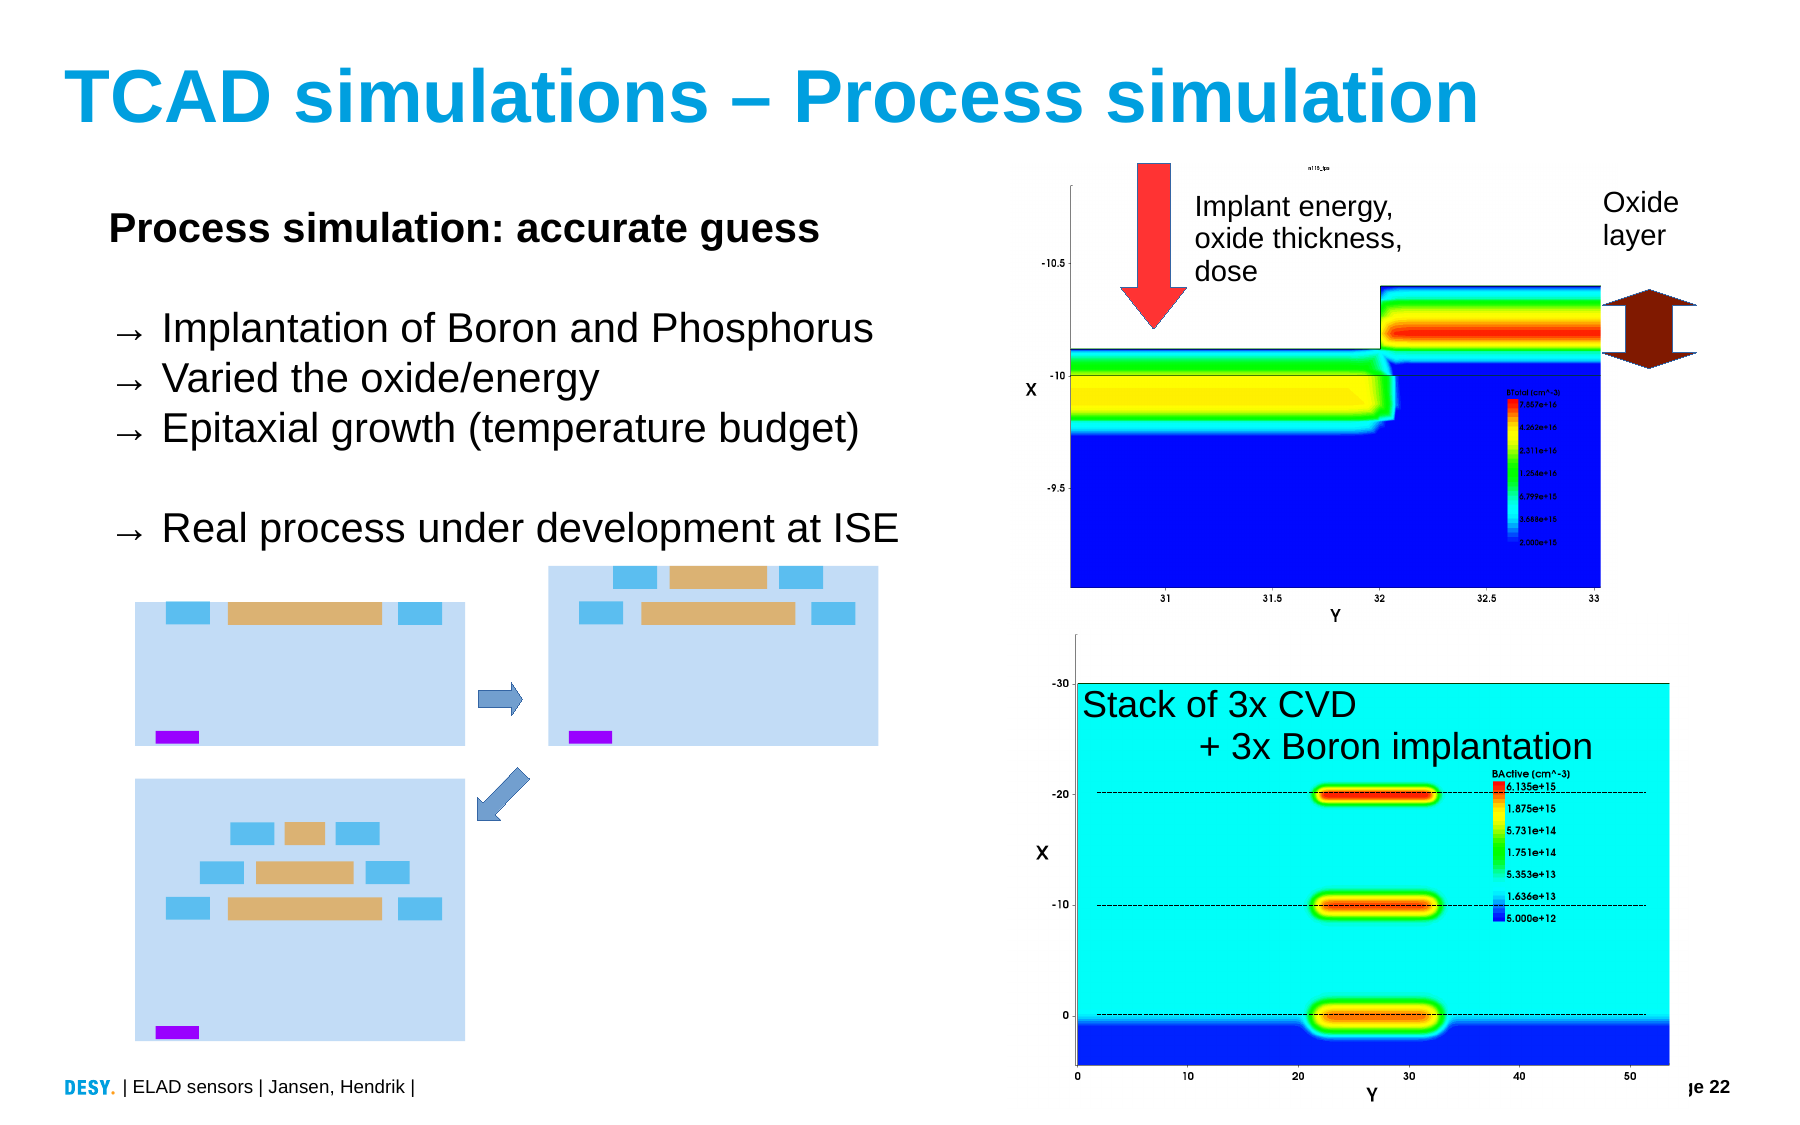

# TCAD simulations – Process simulation
Oxide
layer
Implant energy,
oxide thickness,
dose
Process simulation: accurate guess
→ Implantation of Boron and Phosphorus
→ Varied the oxide/energy
→ Epitaxial growth (temperature budget)
→ Real process under development at ISE
Stack of 3x CVD
	 + 3x Boron implantation